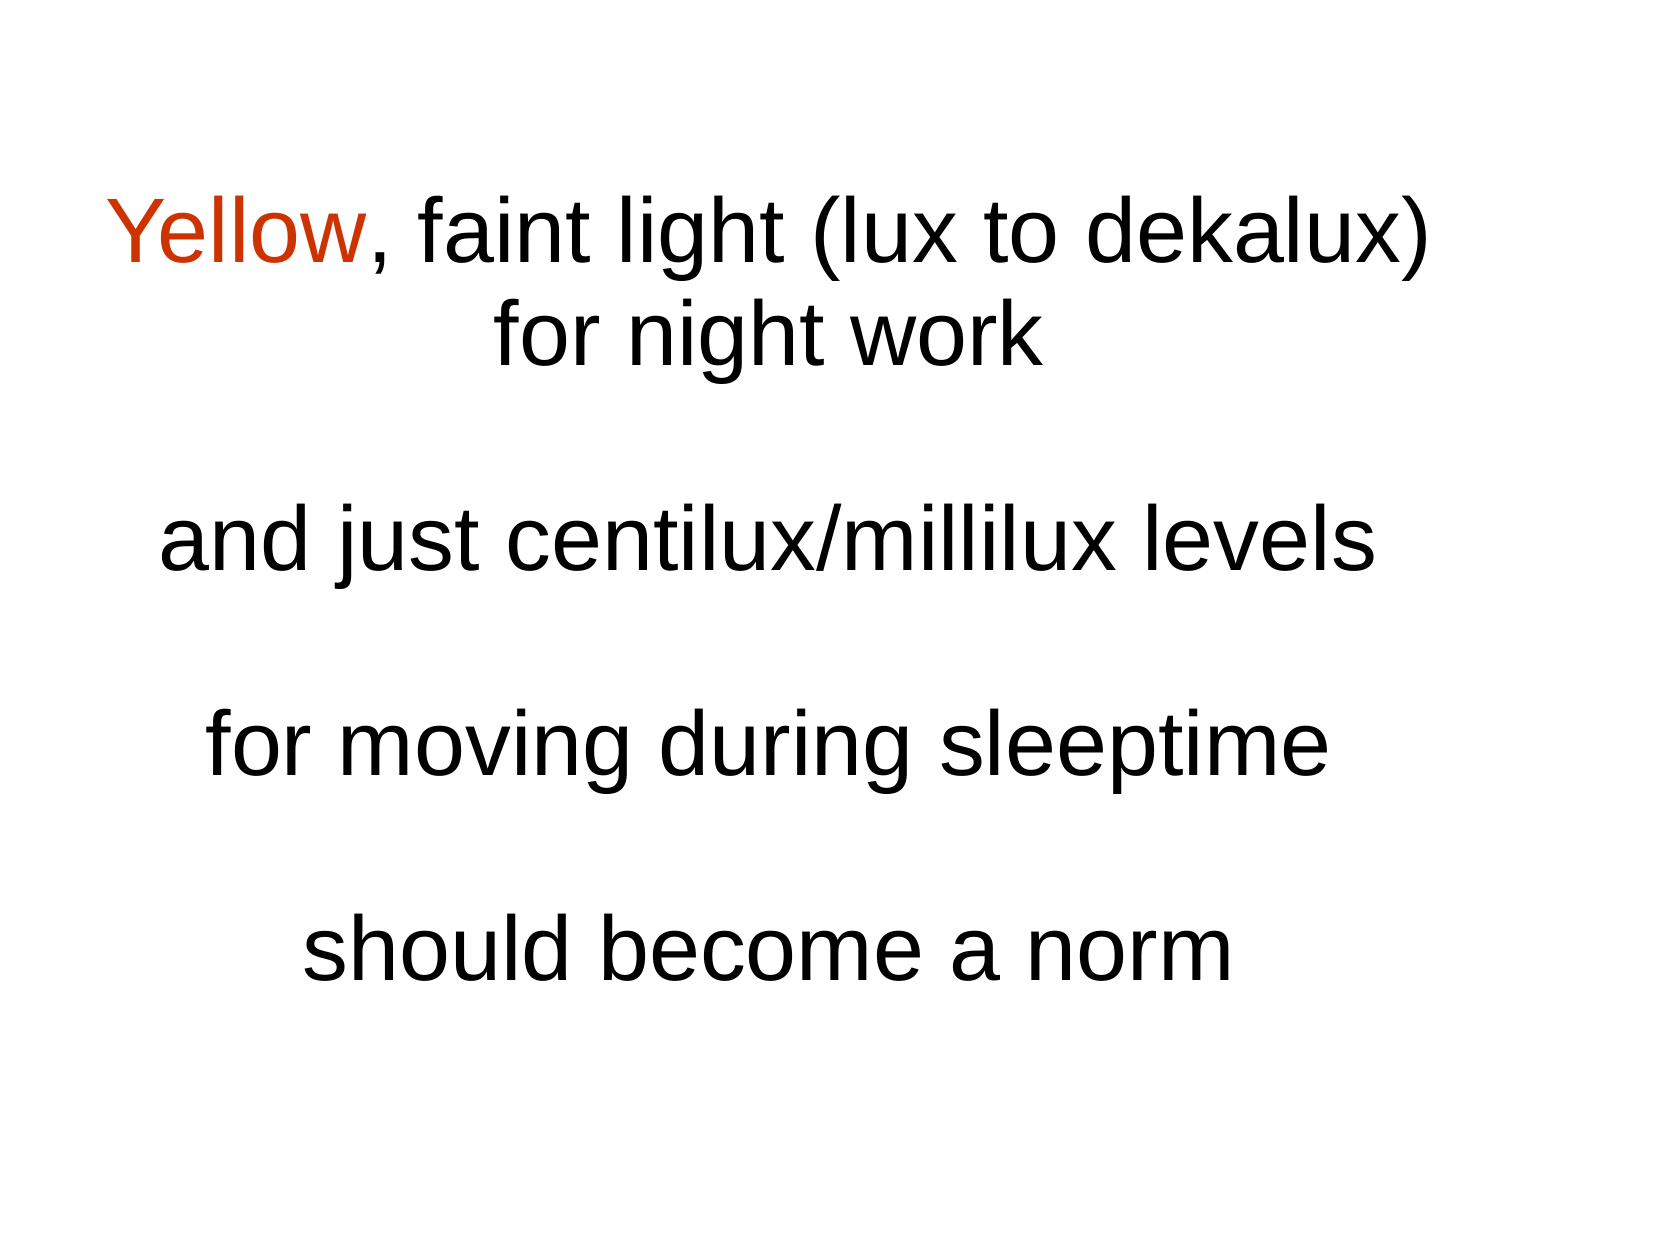

# Yellow, faint light (lux to dekalux) for night work and just centilux/millilux levels for moving during sleeptime should become a norm